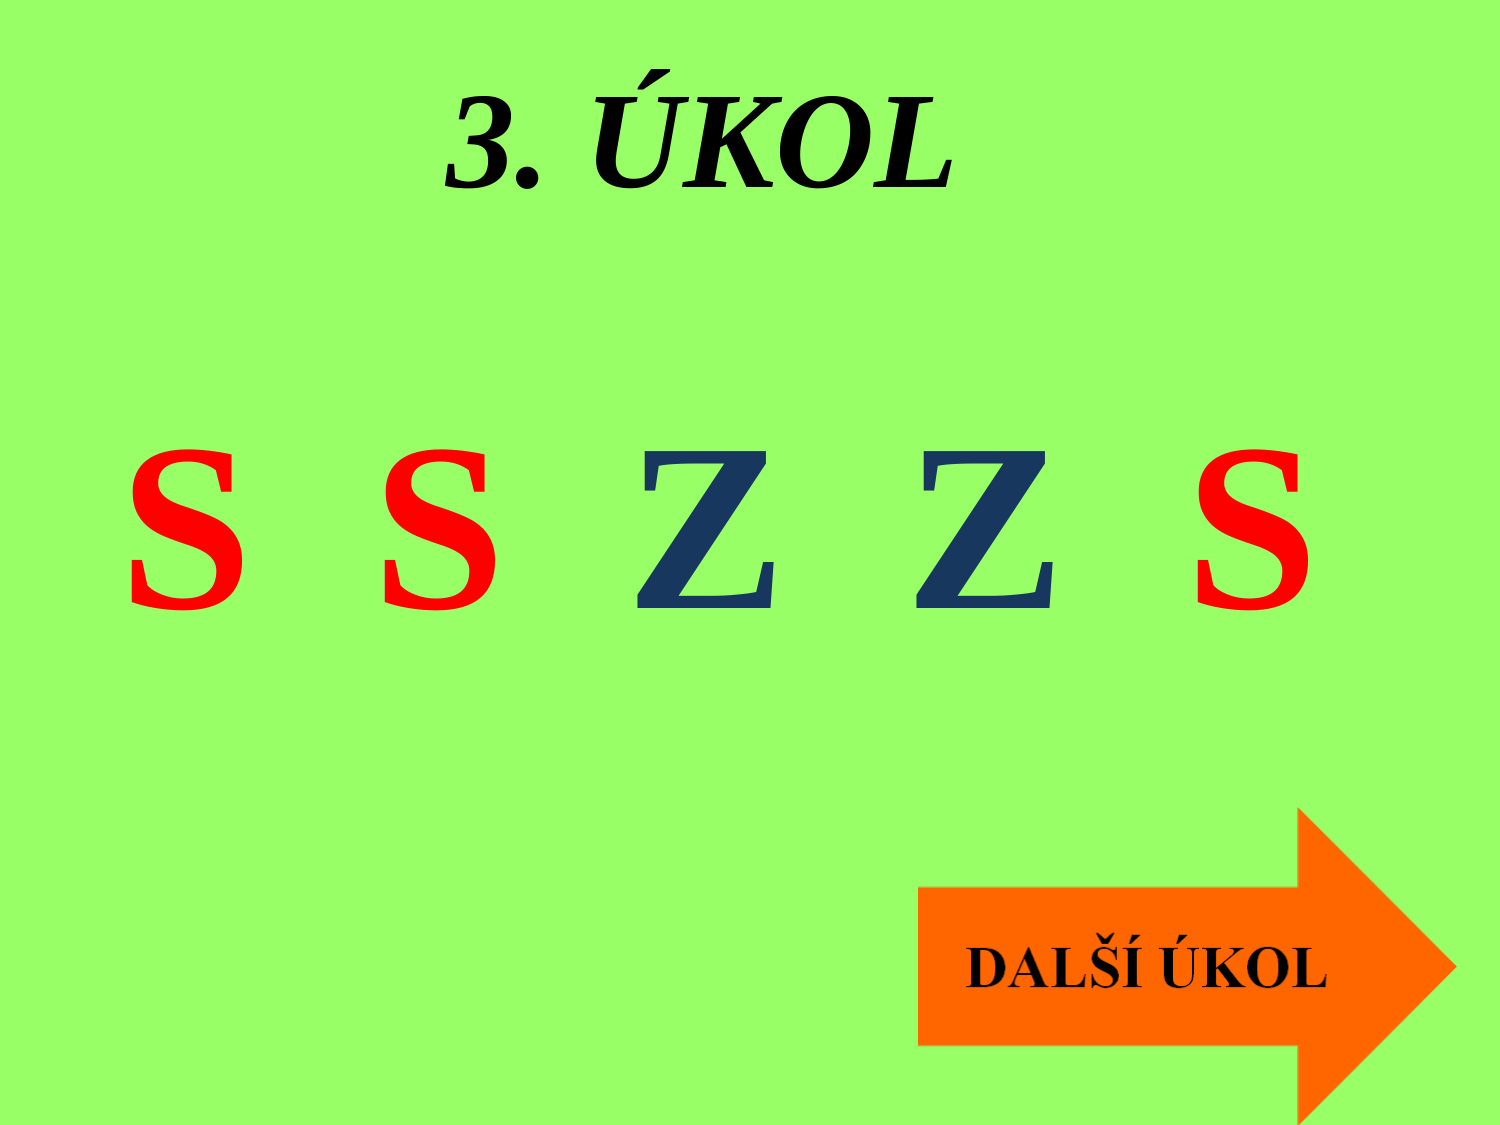

3. ÚKOL
S S Z Z S